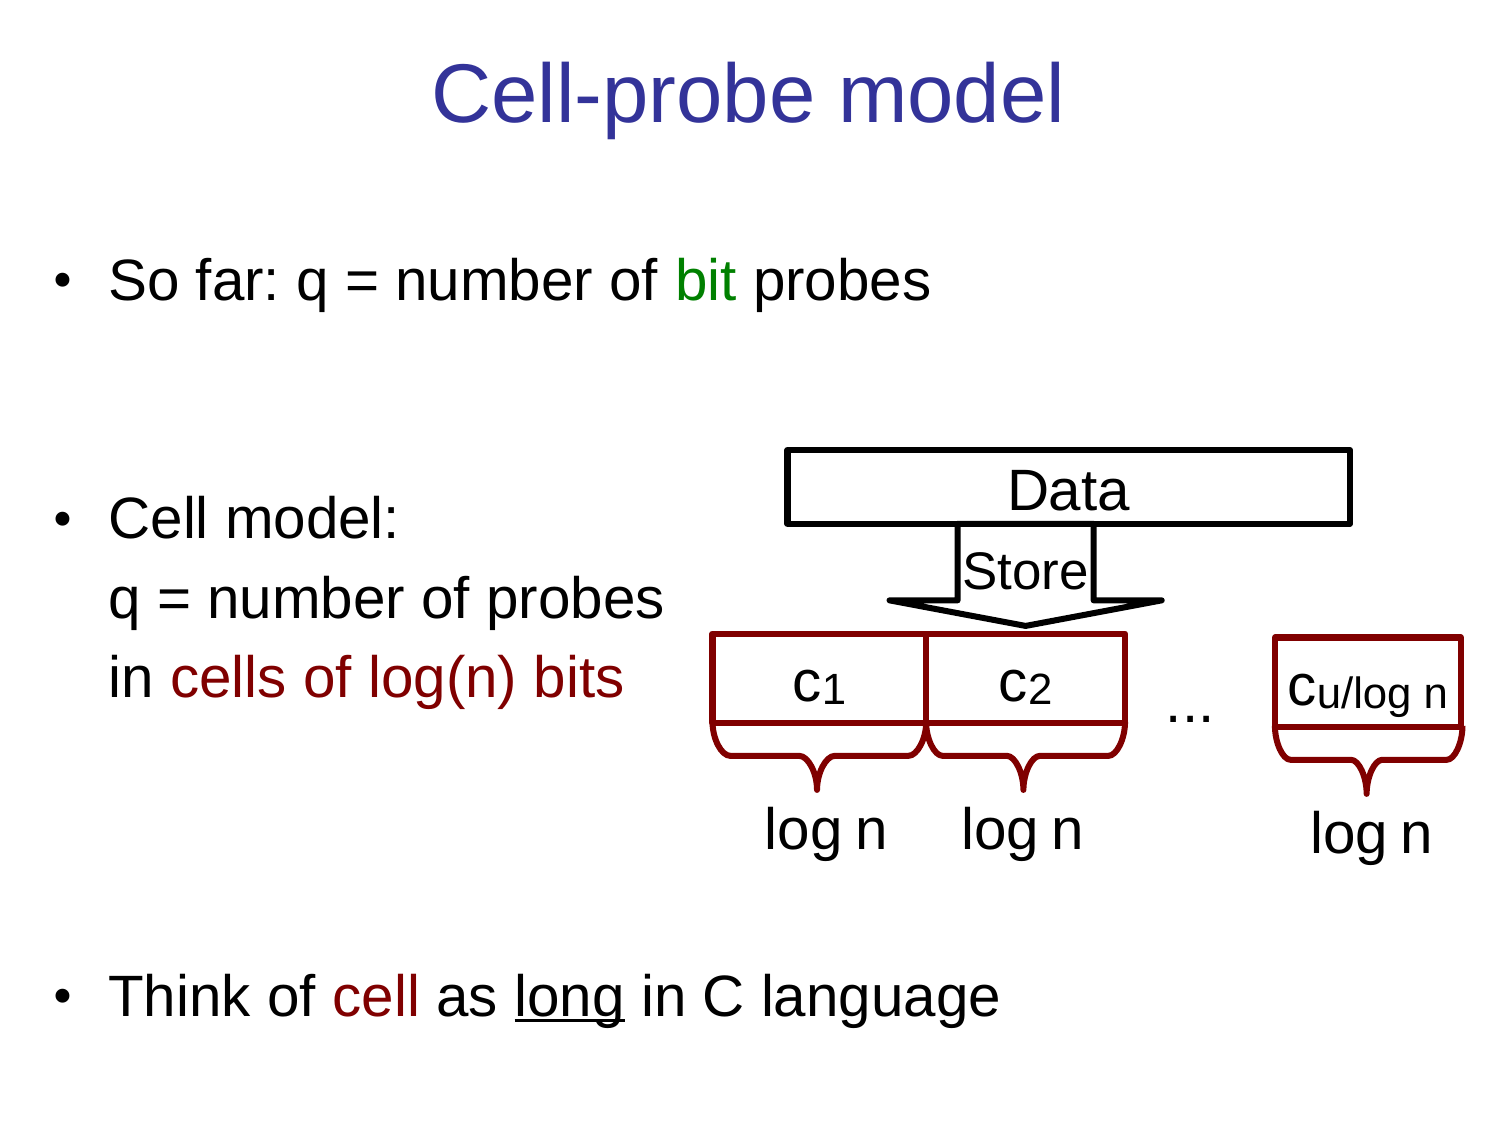

Cell-probe model
# So far: q = number of bit probes
Cell model:
q = number of probes
in cells of log(n) bits
Think of cell as long in C language
Data
Store
c1
c2
cu/log n
...
log n
log n
log n